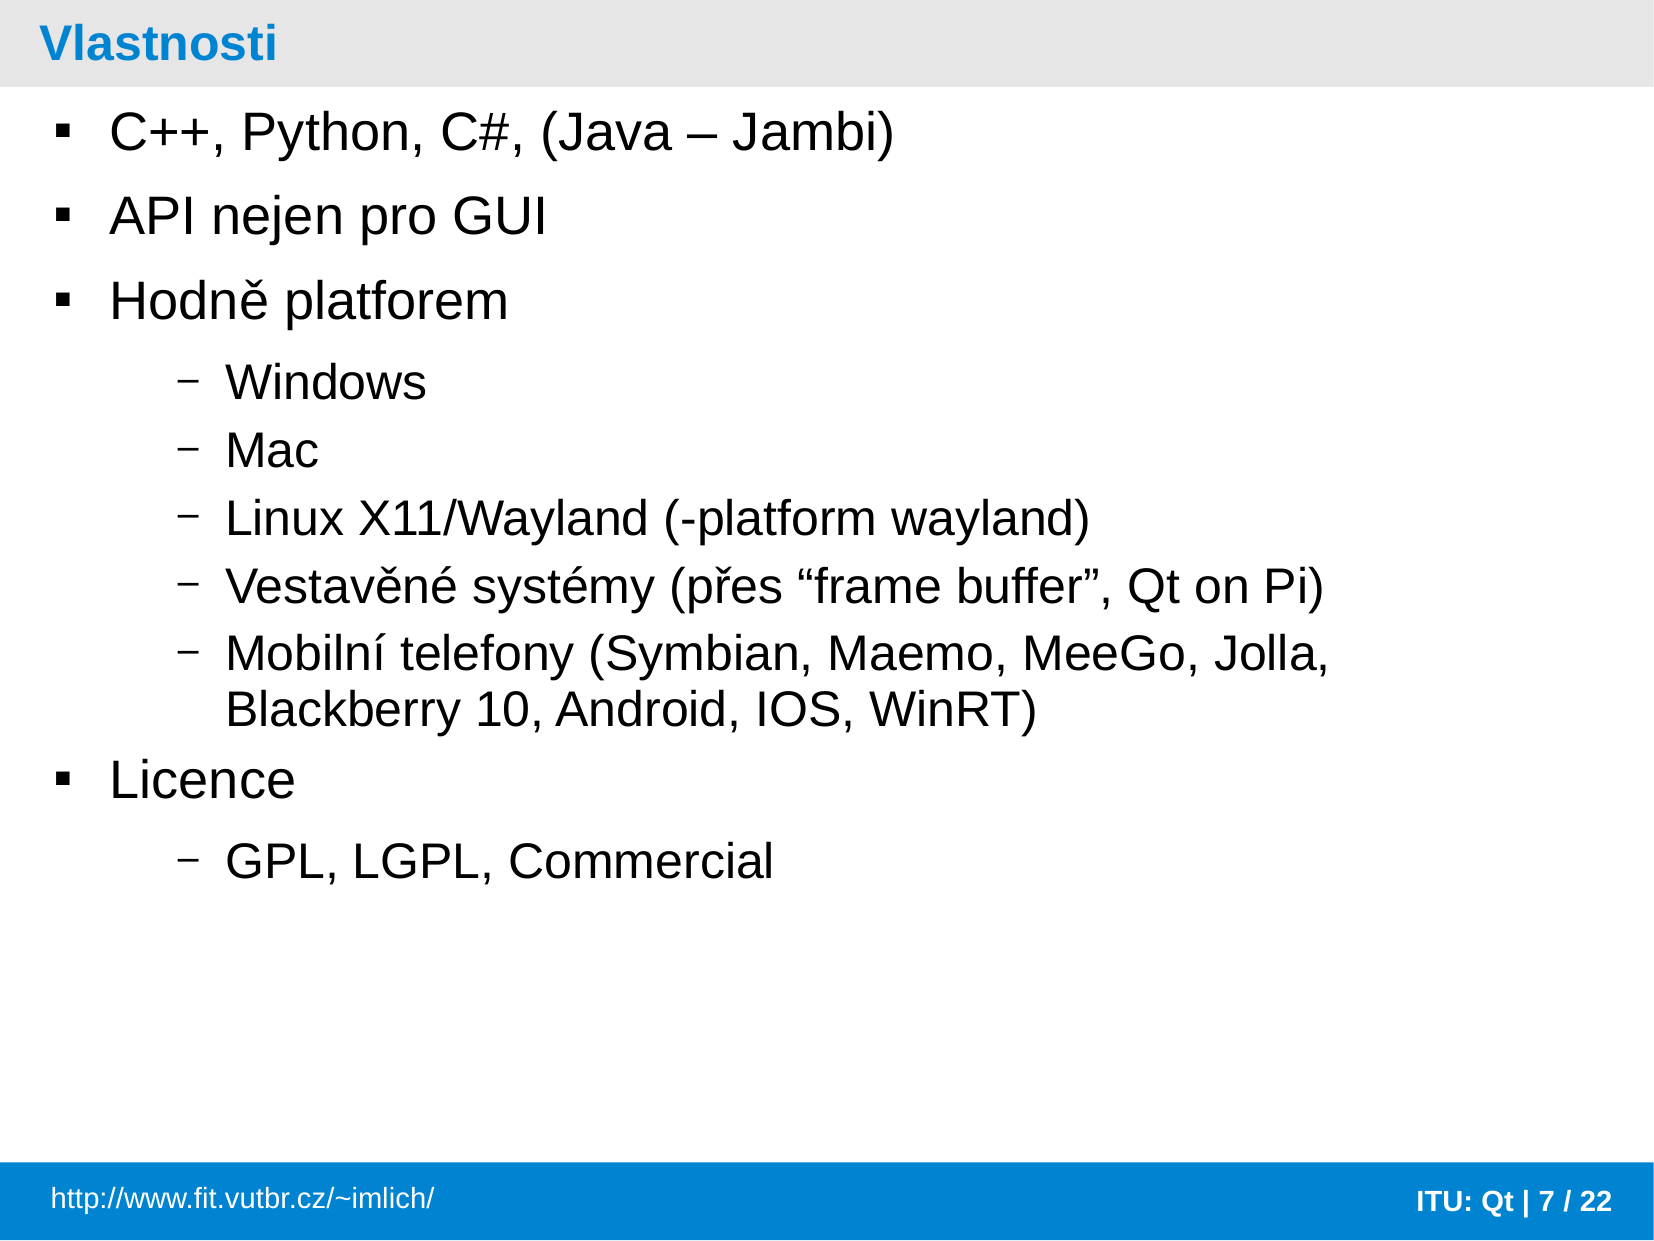

# Vlastnosti
C++, Python, C#, (Java – Jambi)
API nejen pro GUI
Hodně platforem
Windows
Mac
Linux X11/Wayland (-platform wayland)
Vestavěné systémy (přes “frame buffer”, Qt on Pi)
Mobilní telefony (Symbian, Maemo, MeeGo, Jolla, Blackberry 10, Android, IOS, WinRT)
Licence
GPL, LGPL, Commercial